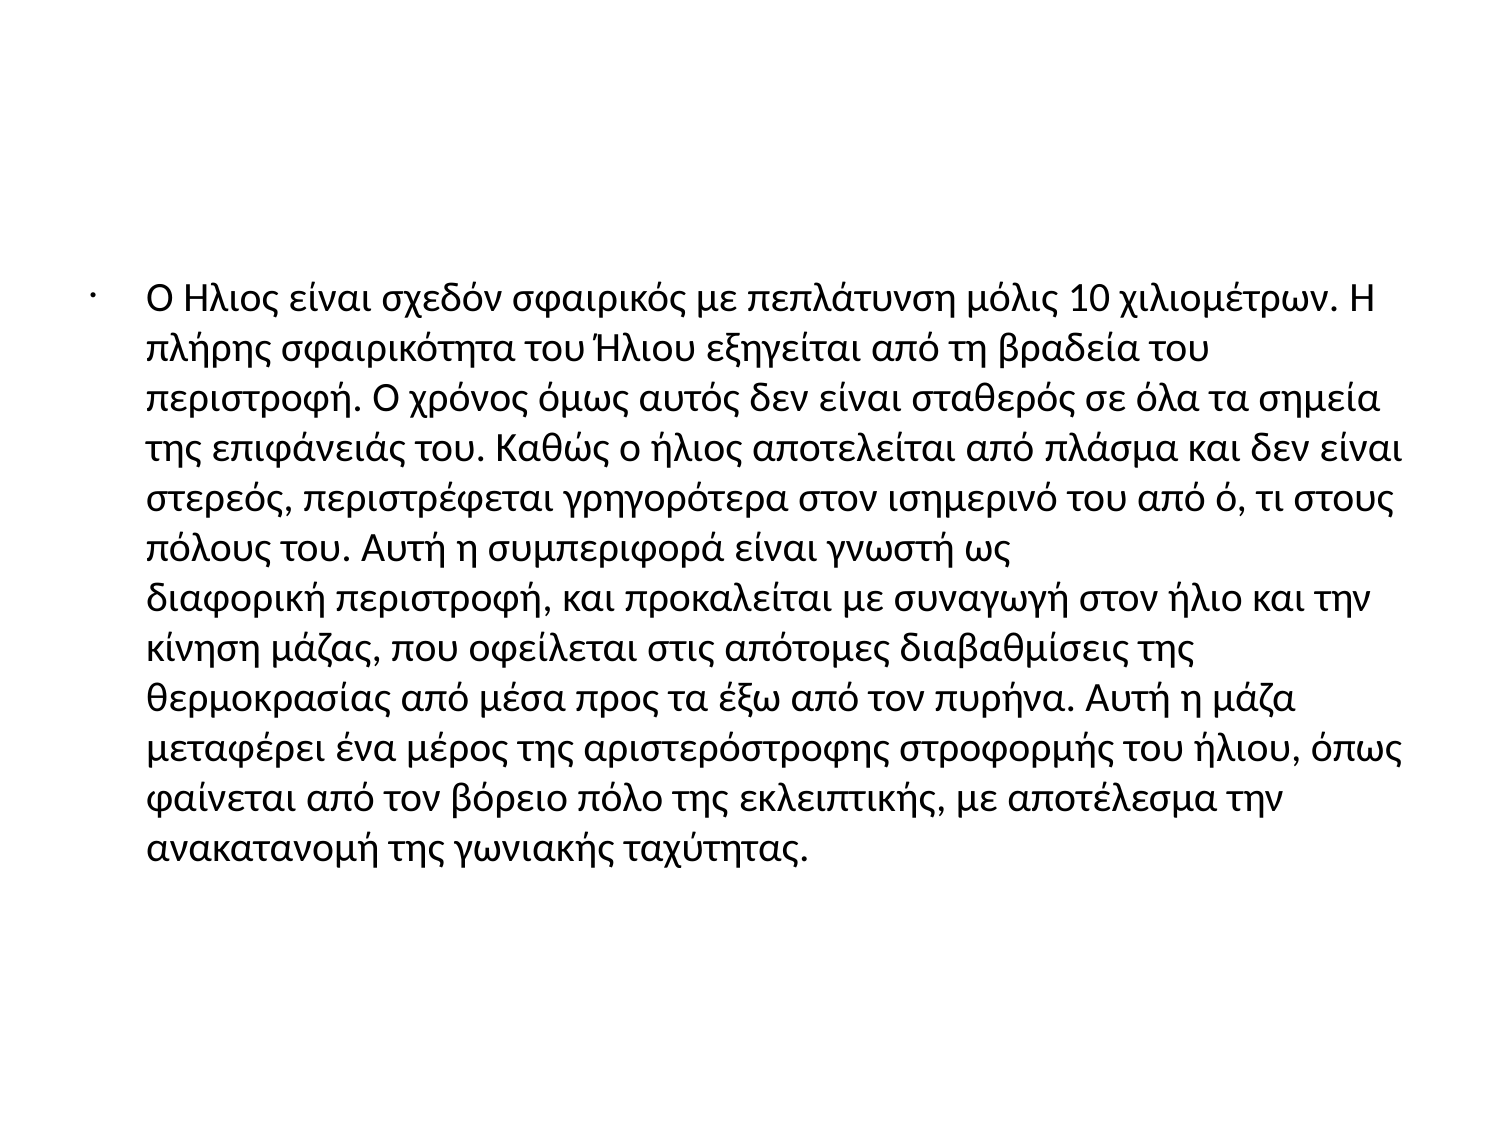

#
Ο Ήλιος είναι σχεδόν σφαιρικός με πεπλάτυνση μόλις 10 χιλιομέτρων. Η πλήρης σφαιρικότητα του Ήλιου εξηγείται από τη βραδεία του περιστροφή. Ο χρόνος όμως αυτός δεν είναι σταθερός σε όλα τα σημεία της επιφάνειάς του. Καθώς ο ήλιος αποτελείται από πλάσμα και δεν είναι στερεός, περιστρέφεται γρηγορότερα στον ισημερινό του από ό, τι στους πόλους του. Αυτή η συμπεριφορά είναι γνωστή ως διαφορική περιστροφή, και προκαλείται με συναγωγή στον ήλιο και την κίνηση μάζας, που οφείλεται στις απότομες διαβαθμίσεις της θερμοκρασίας από μέσα προς τα έξω από τον πυρήνα. Αυτή η μάζα μεταφέρει ένα μέρος της αριστερόστροφης στροφορμής του ήλιου, όπως φαίνεται από τον βόρειο πόλο της εκλειπτικής, με αποτέλεσμα την ανακατανομή της γωνιακής ταχύτητας.